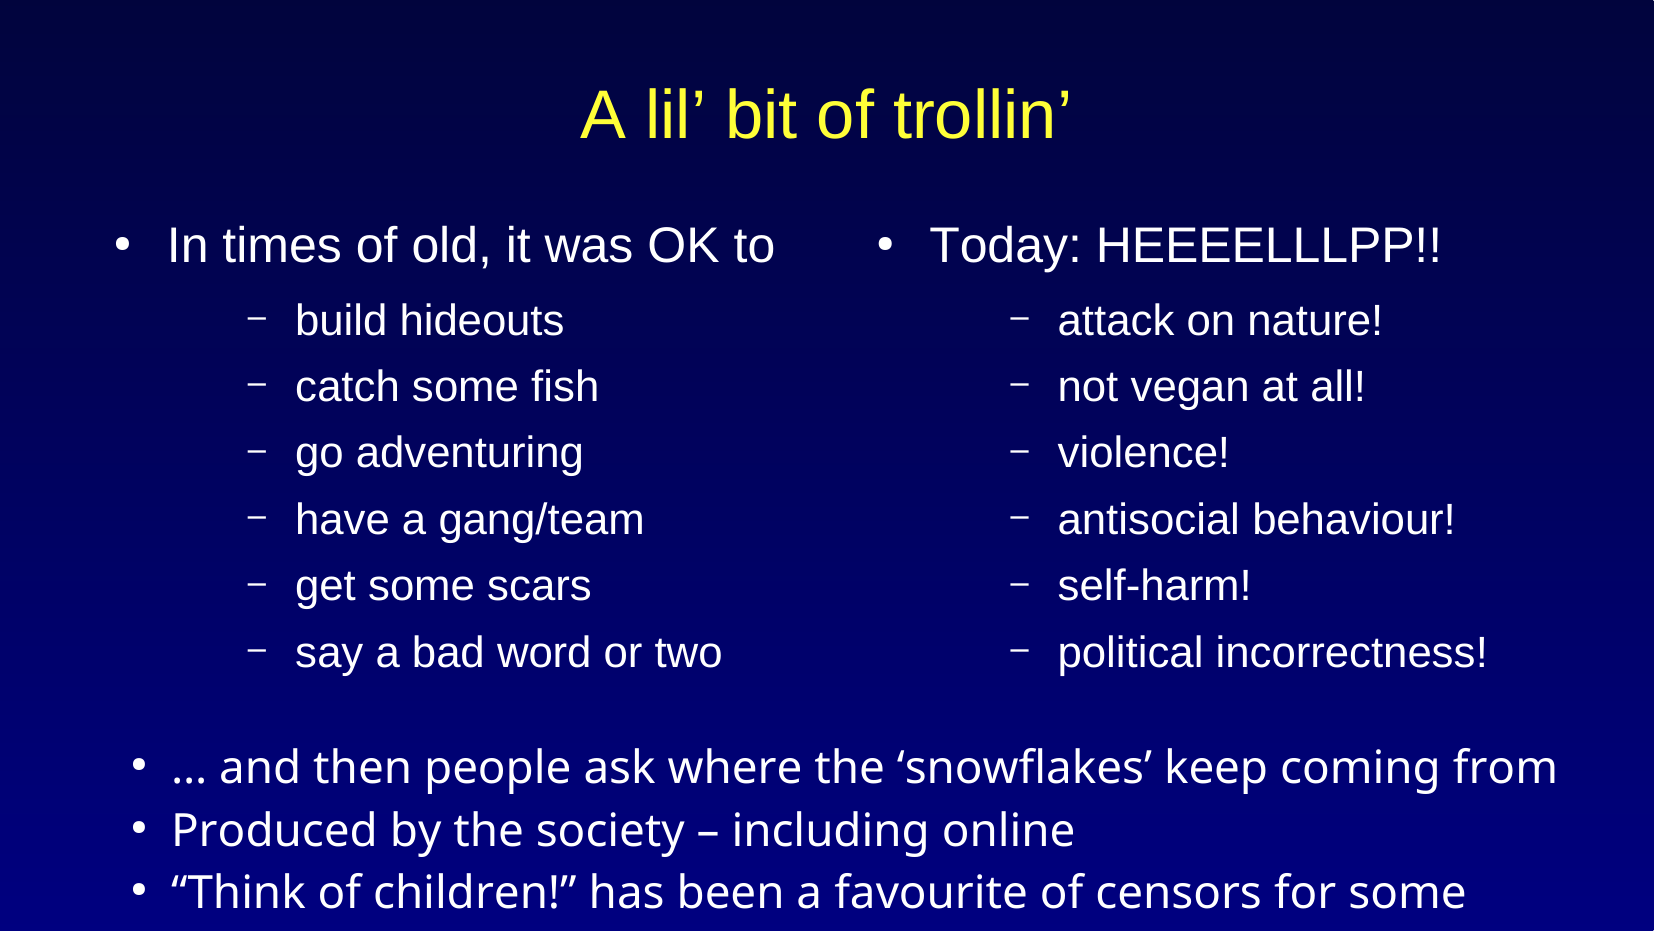

# A lil’ bit of trollin’
In times of old, it was OK to
build hideouts
catch some fish
go adventuring
have a gang/team
get some scars
say a bad word or two
Today: HEEEELLLPP!!
attack on nature!
not vegan at all!
violence!
antisocial behaviour!
self-harm!
political incorrectness!
 … and then people ask where the ‘snowflakes’ keep coming from
 Produced by the society – including online
 “Think of children!” has been a favourite of censors for some time